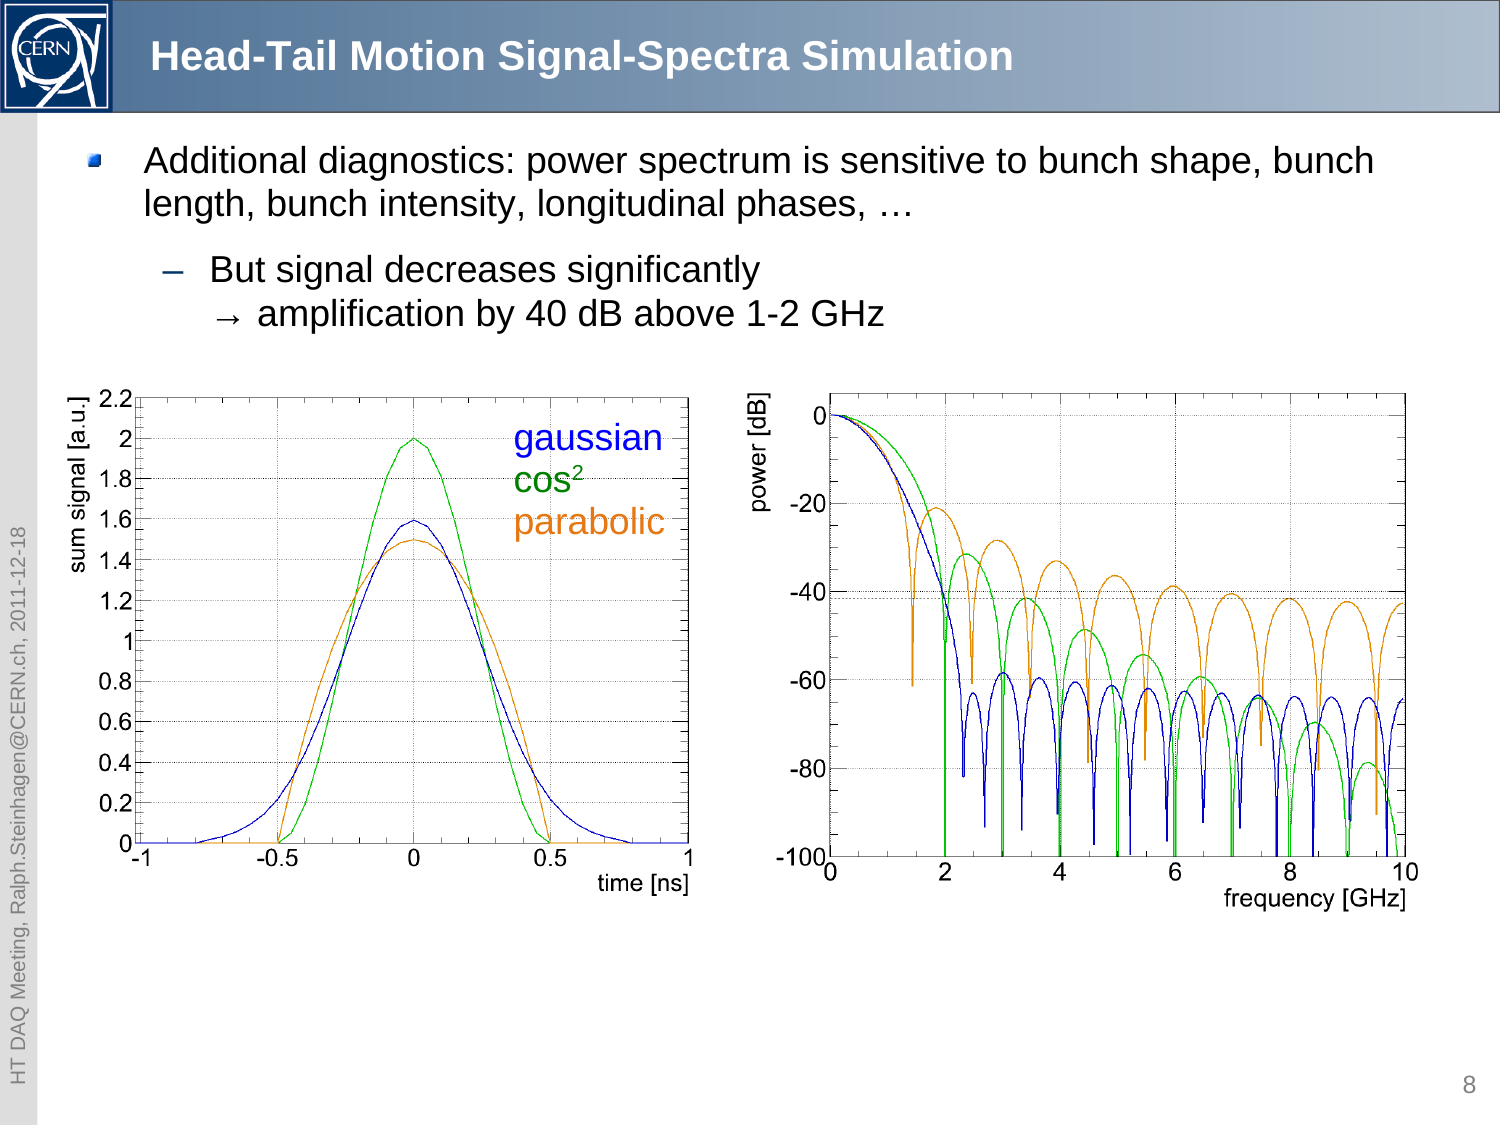

# Head-Tail Motion Signal-Spectra Simulation
Additional diagnostics: power spectrum is sensitive to bunch shape, bunch length, bunch intensity, longitudinal phases, …
But signal decreases significantly 					→ amplification by 40 dB above 1-2 GHz
gaussian
cos2
parabolic
single shot noise floor